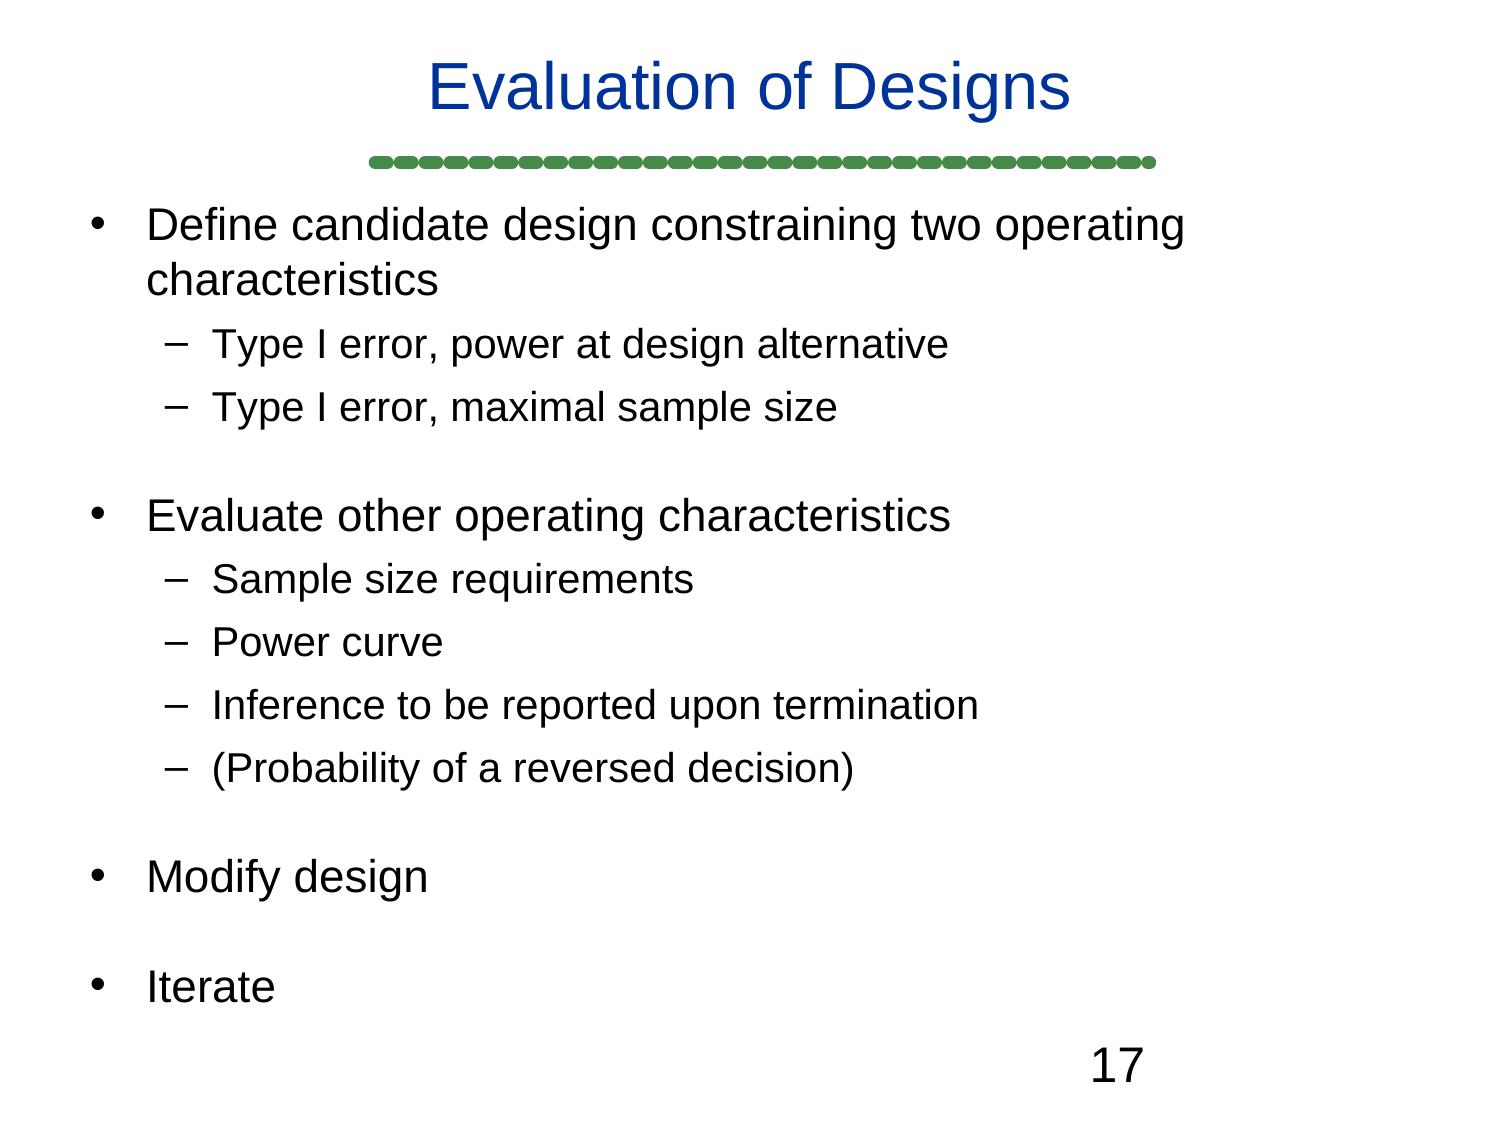

# Evaluation of Designs
Define candidate design constraining two operating characteristics
Type I error, power at design alternative
Type I error, maximal sample size
Evaluate other operating characteristics
Sample size requirements
Power curve
Inference to be reported upon termination
(Probability of a reversed decision)
Modify design
Iterate
17